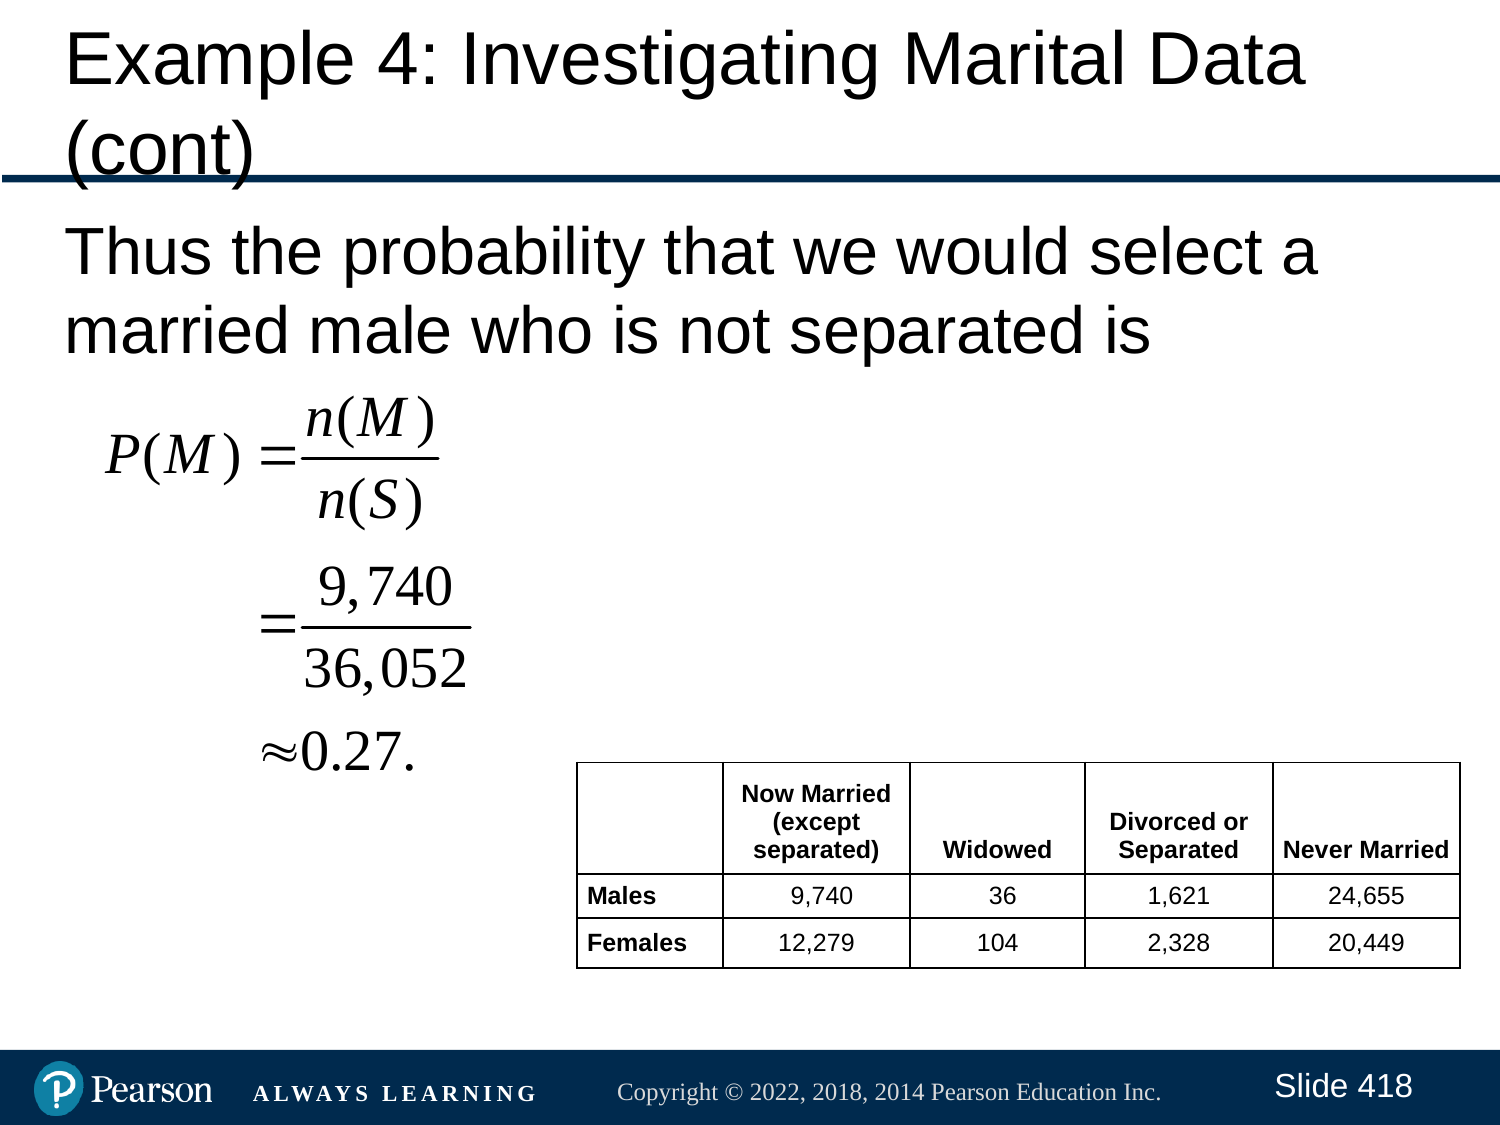

# Example 4: Investigating Marital Data (cont)
Thus the probability that we would select a married male who is not separated is
| | Now Married (except separated) | Widowed | Divorced or Separated | Never Married |
| --- | --- | --- | --- | --- |
| Males | 9,740 | 36 | 1,621 | 24,655 |
| Females | 12,279 | 104 | 2,328 | 20,449 |